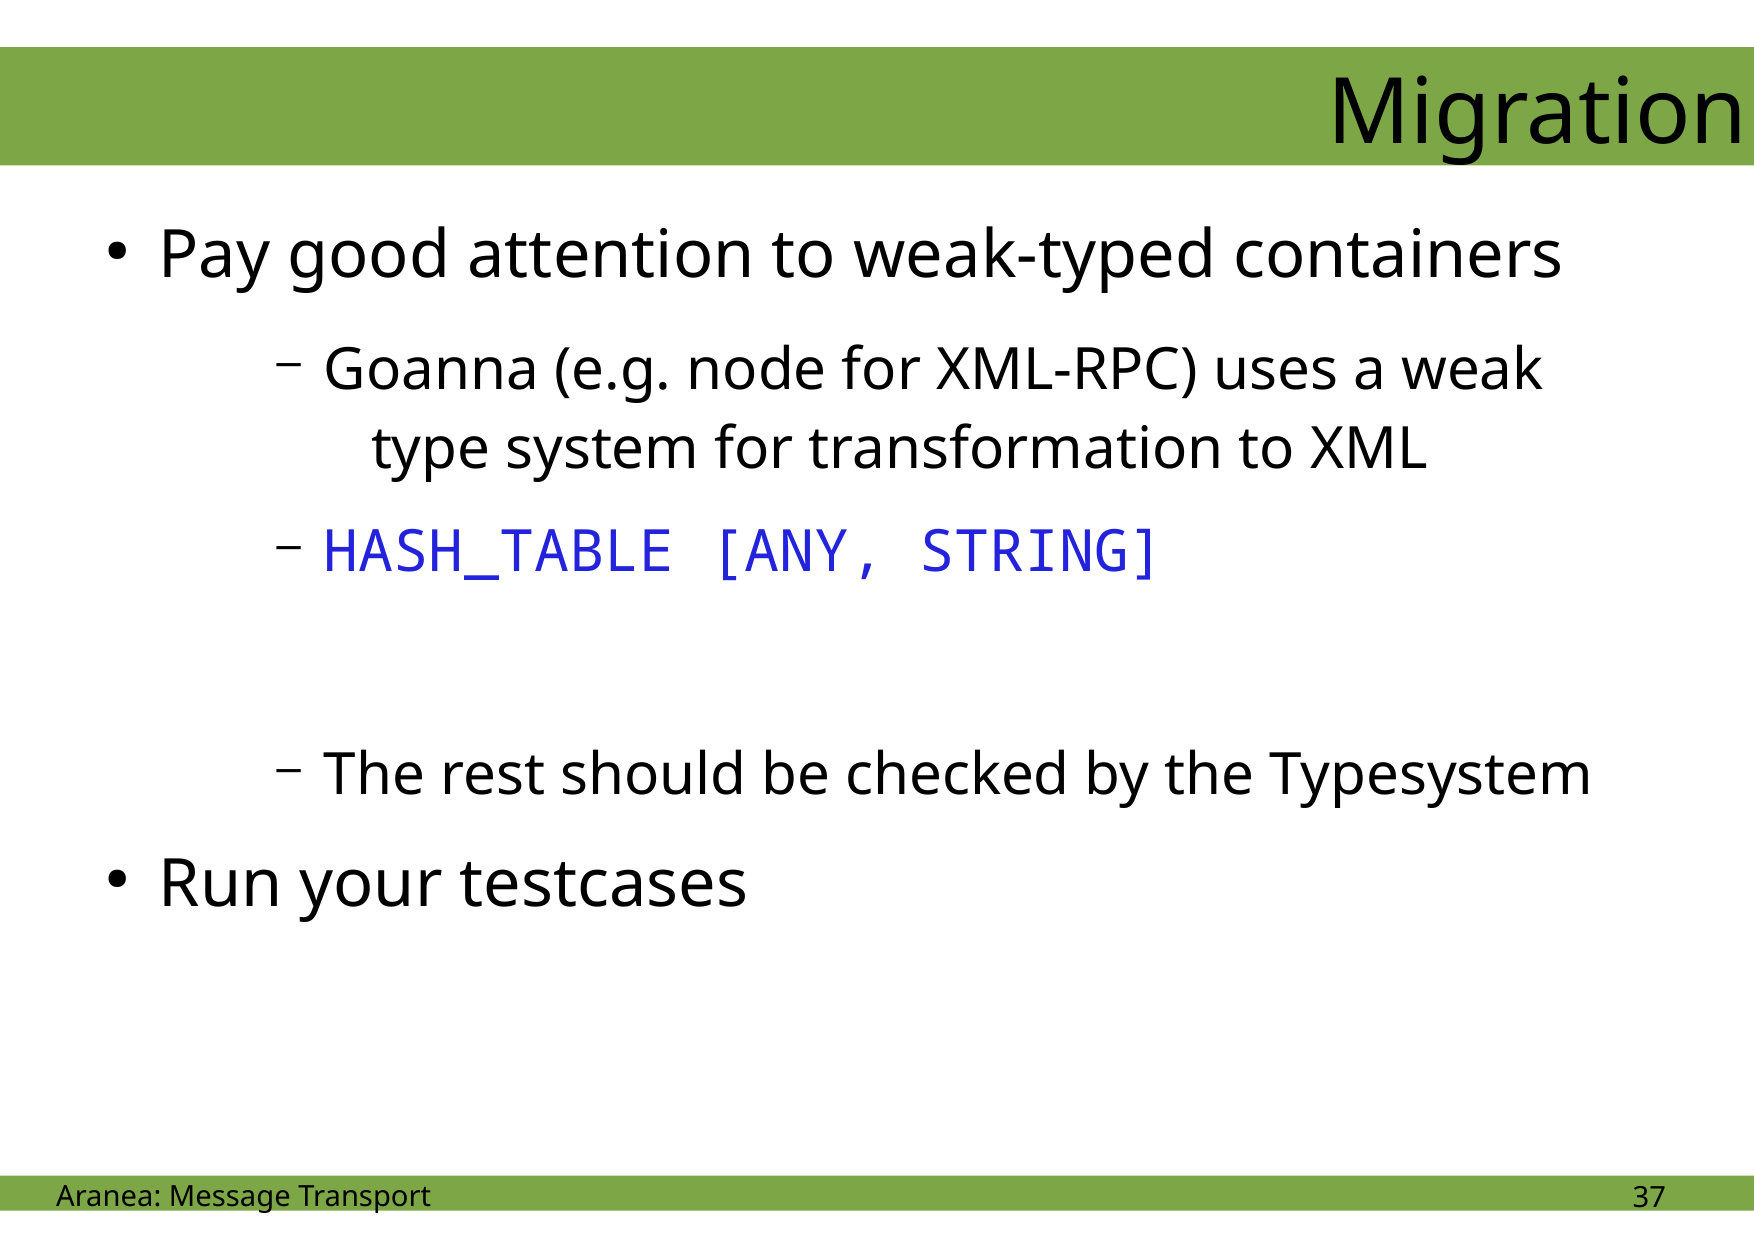

# Migration
Pay good attention to weak-typed containers
Goanna (e.g. node for XML-RPC) uses a weak type system for transformation to XML
HASH_TABLE [ANY, STRING]
The rest should be checked by the Typesystem
Run your testcases
37